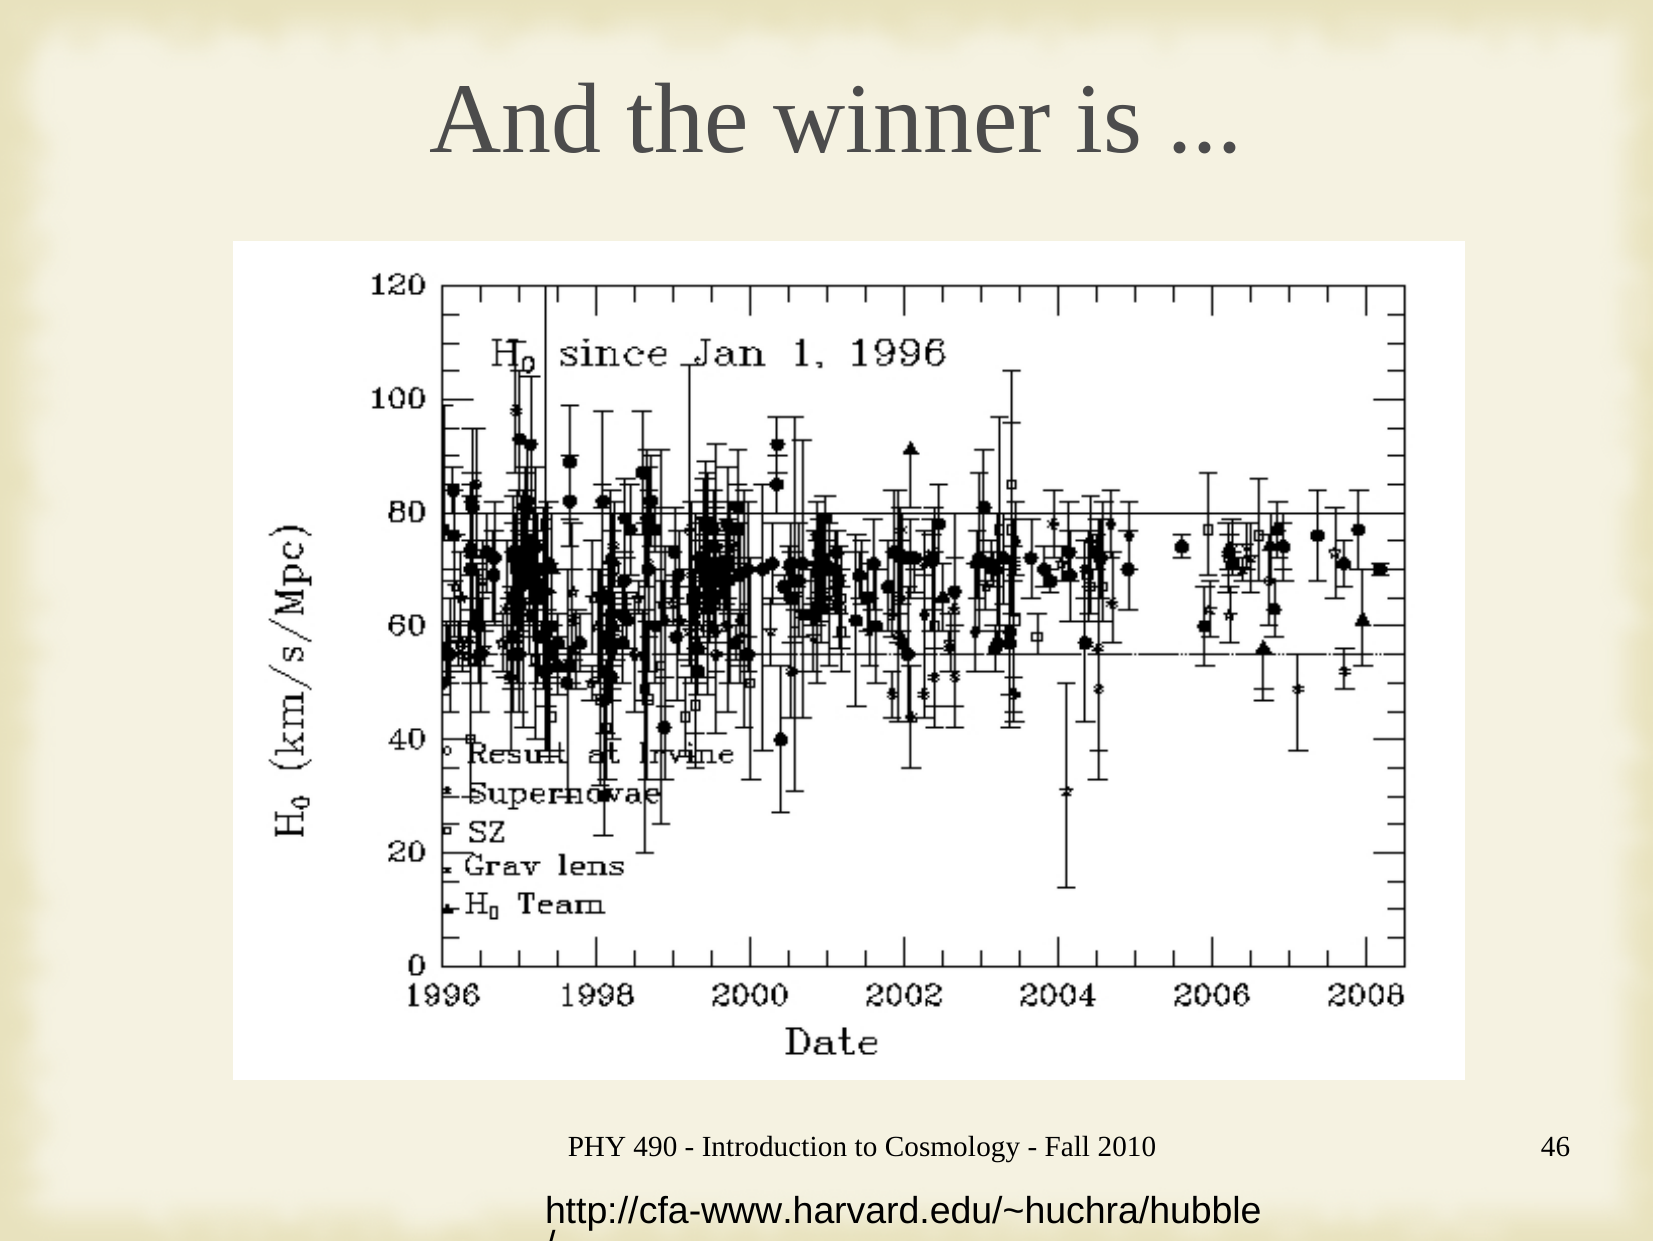

And the winner is ...
PHY 490 - Introduction to Cosmology - Fall 2010
46
http://cfa-www.harvard.edu/~huchra/hubble/